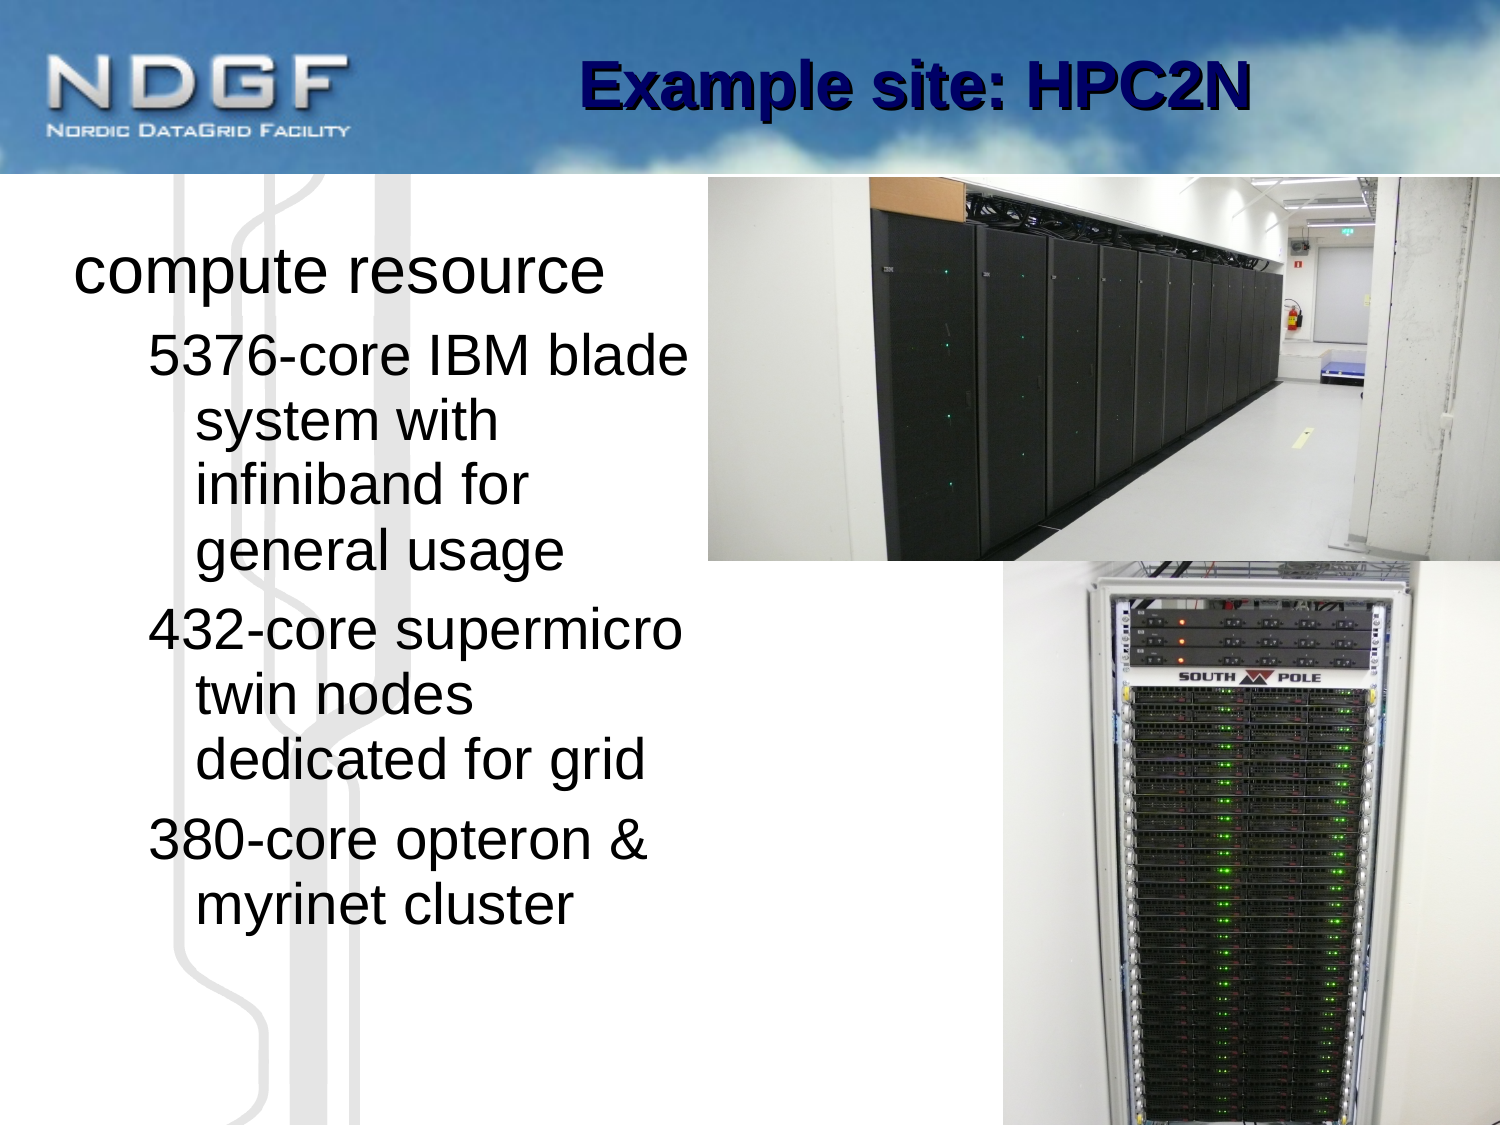

# Example site: HPC2N
compute resource
5376-core IBM blade system with infiniband for general usage
432-core supermicro twin nodes dedicated for grid
380-core opteron & myrinet cluster